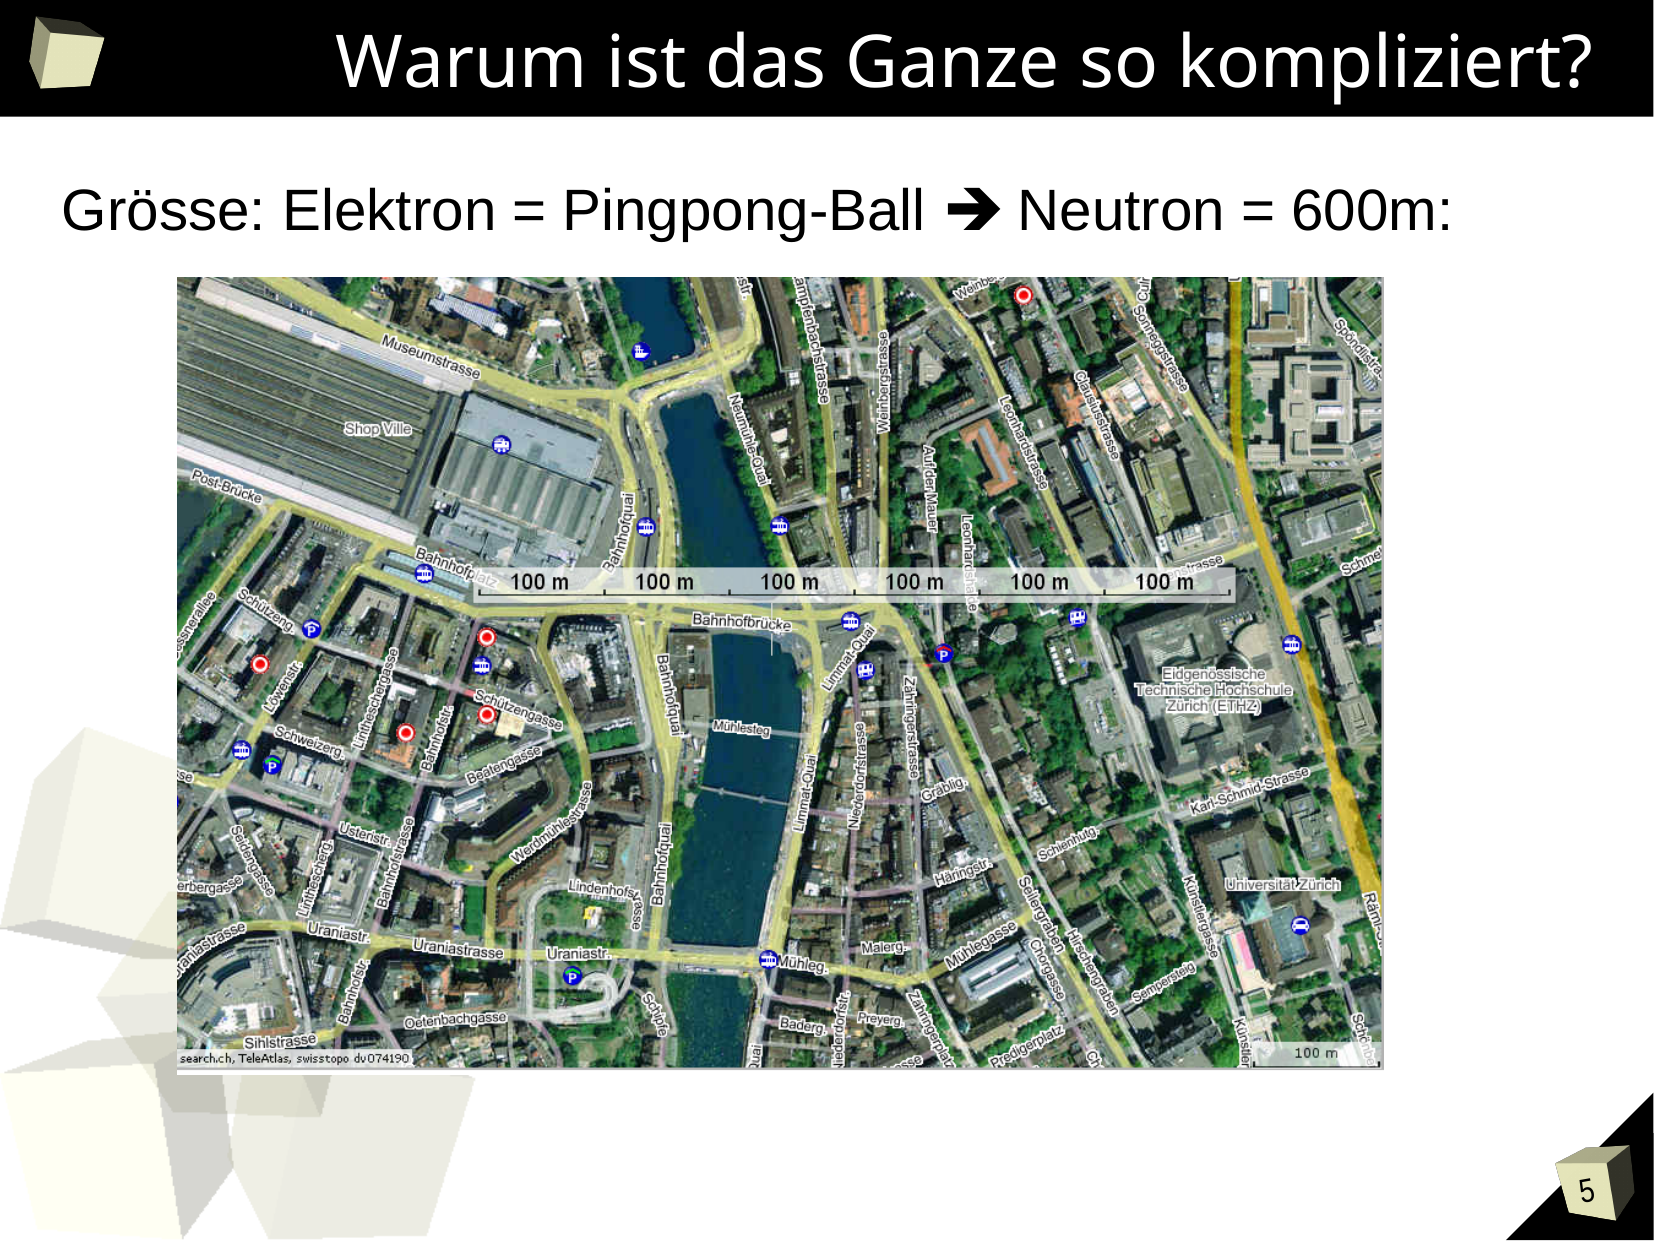

# Warum ist das Ganze so kompliziert?
Grösse: Elektron = Pingpong-Ball  Neutron = 600m: